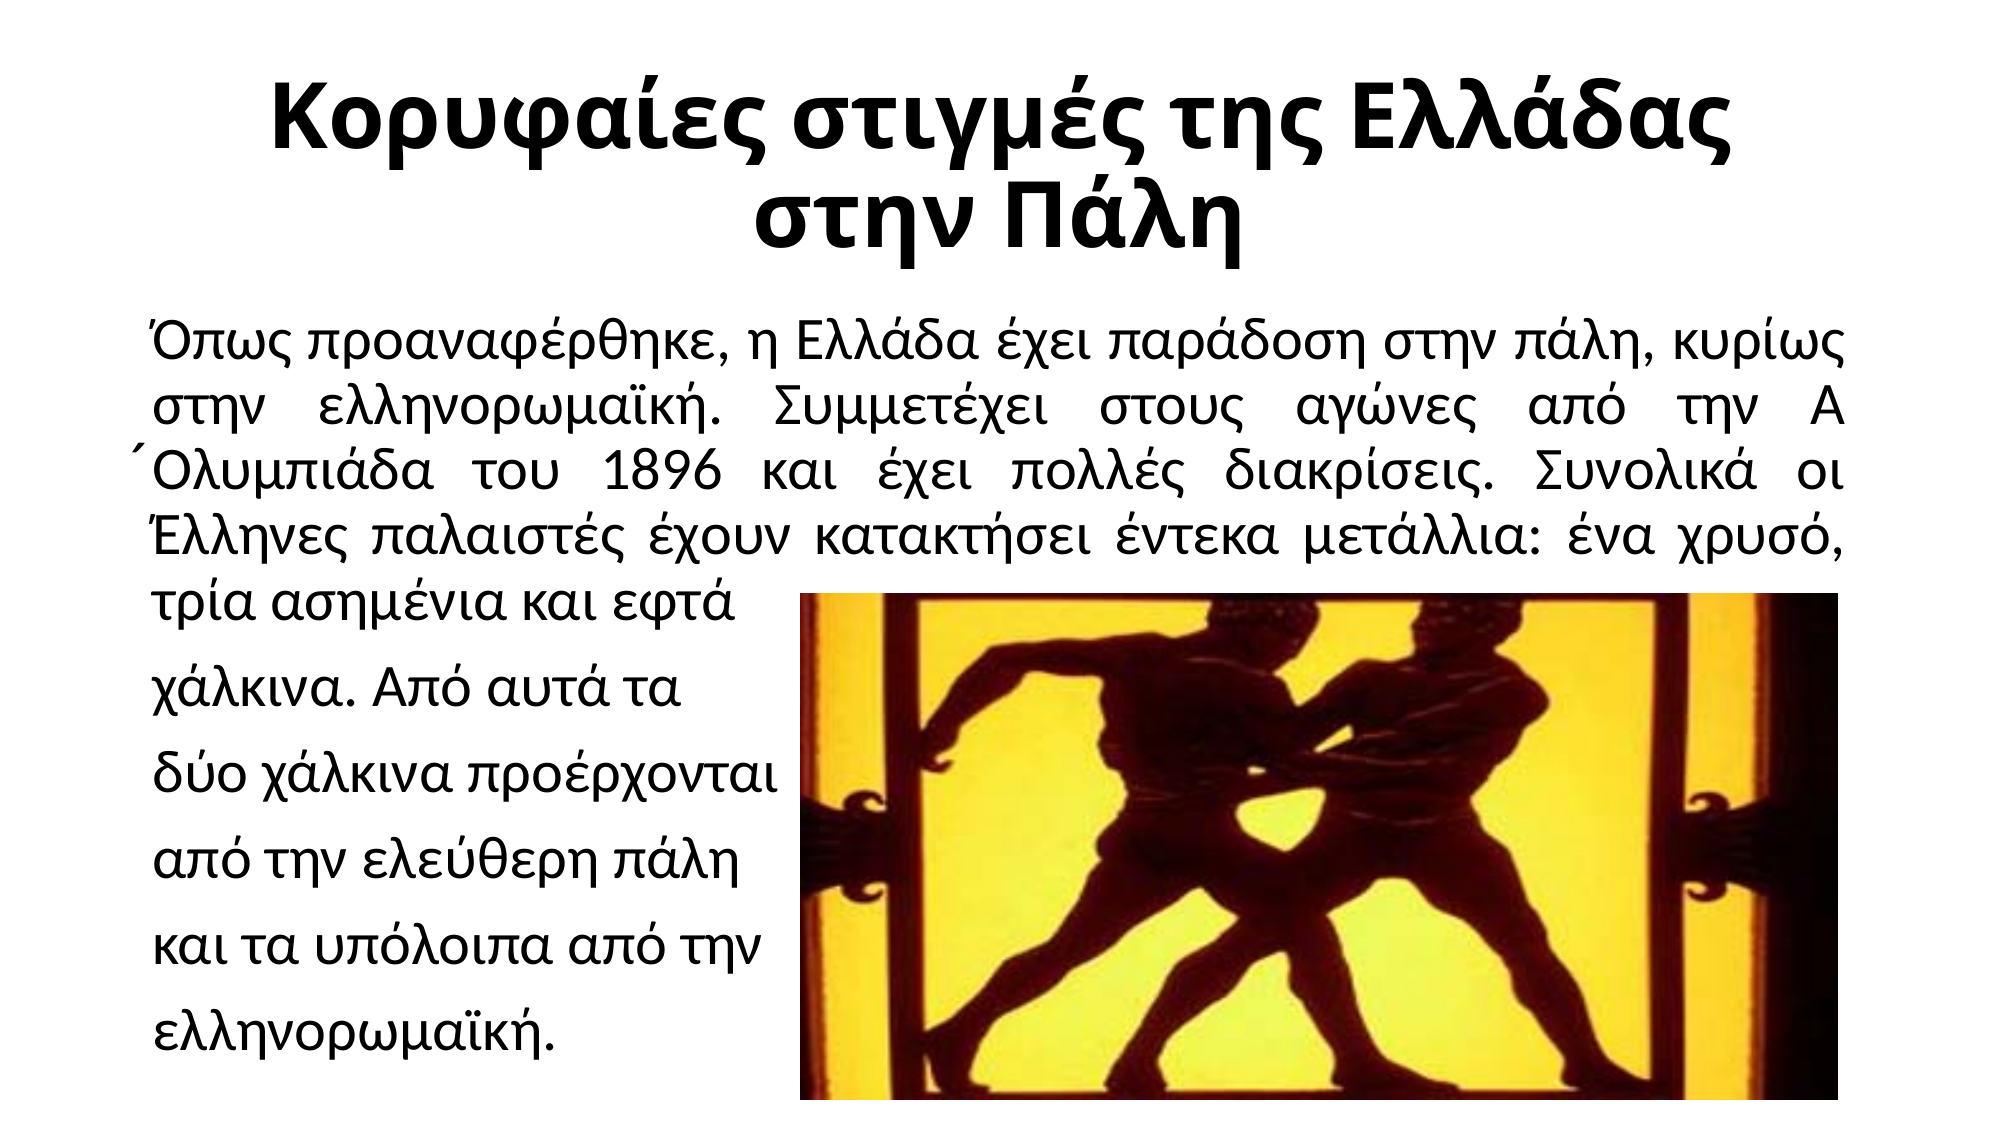

# Κορυφαίες στιγμές της Ελλάδας στην Πάλη
Όπως προαναφέρθηκε, η Ελλάδα έχει παράδοση στην πάλη, κυρίως στην ελληνορωμαϊκή. Συμμετέχει στους αγώνες από την Α ́Ολυμπιάδα του 1896 και έχει πολλές διακρίσεις. Συνολικά οι Έλληνες παλαιστές έχουν κατακτήσει έντεκα μετάλλια: ένα χρυσό, τρία ασημένια και εφτά
χάλκινα. Από αυτά τα
δύο χάλκινα προέρχονται
από την ελεύθερη πάλη
και τα υπόλοιπα από την
ελληνορωμαϊκή.